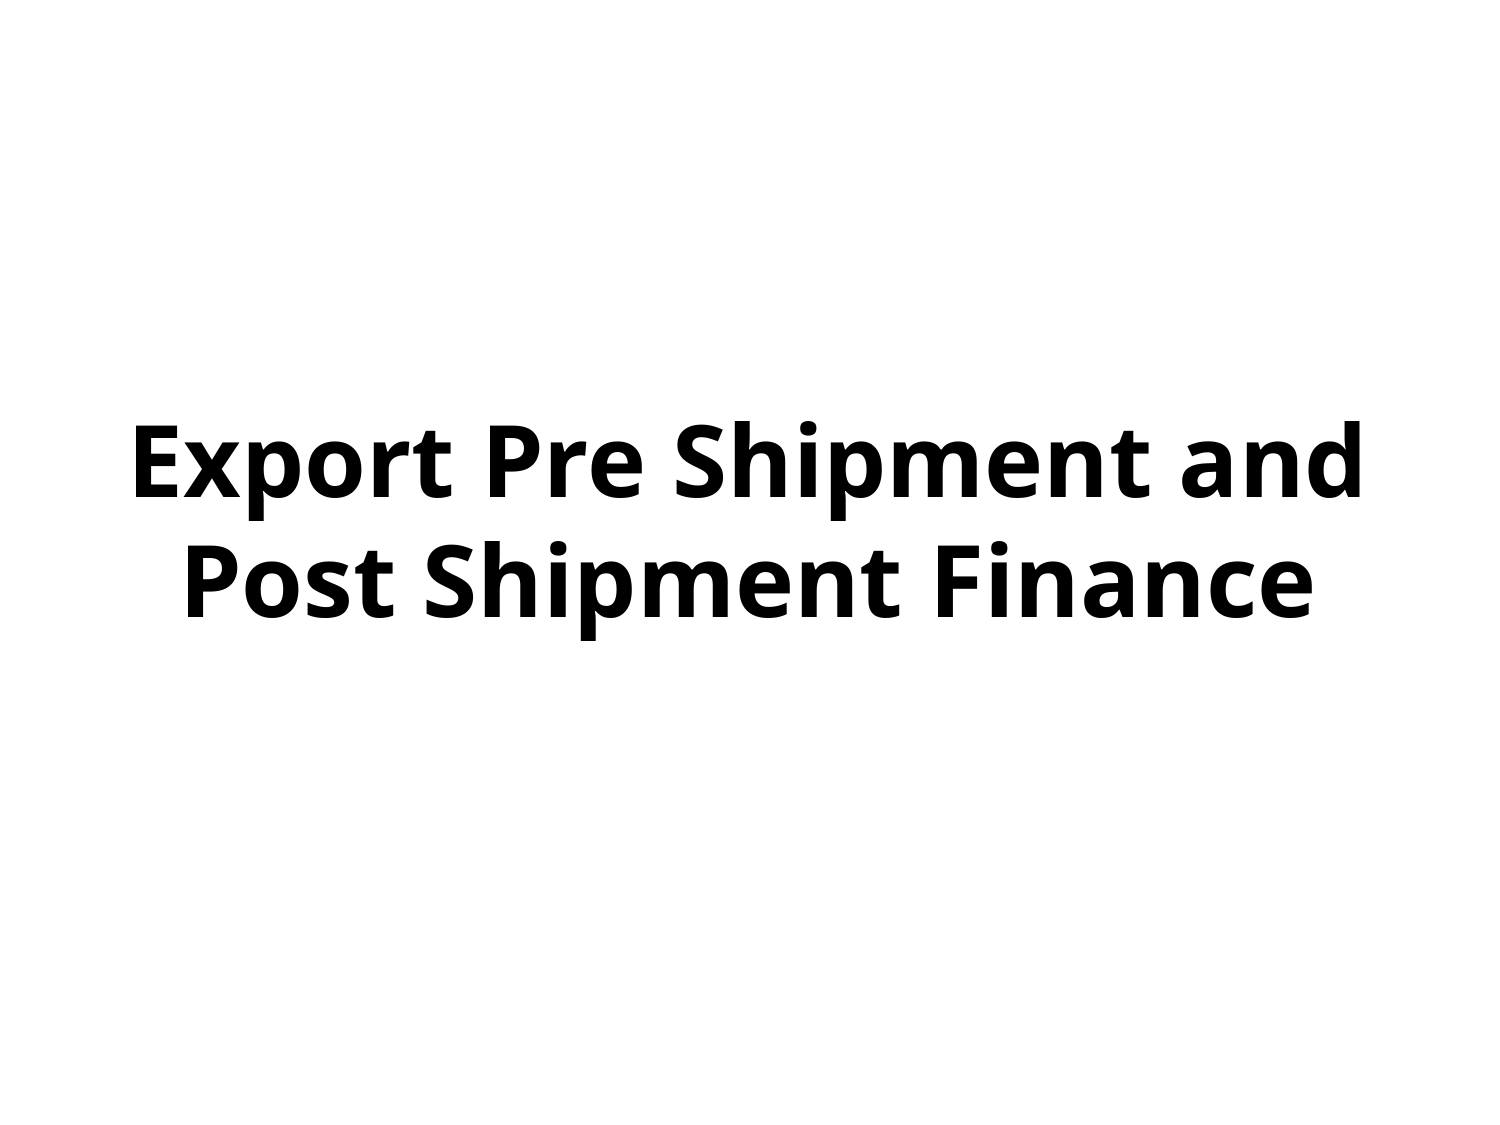

Export Pre Shipment and Post Shipment Finance